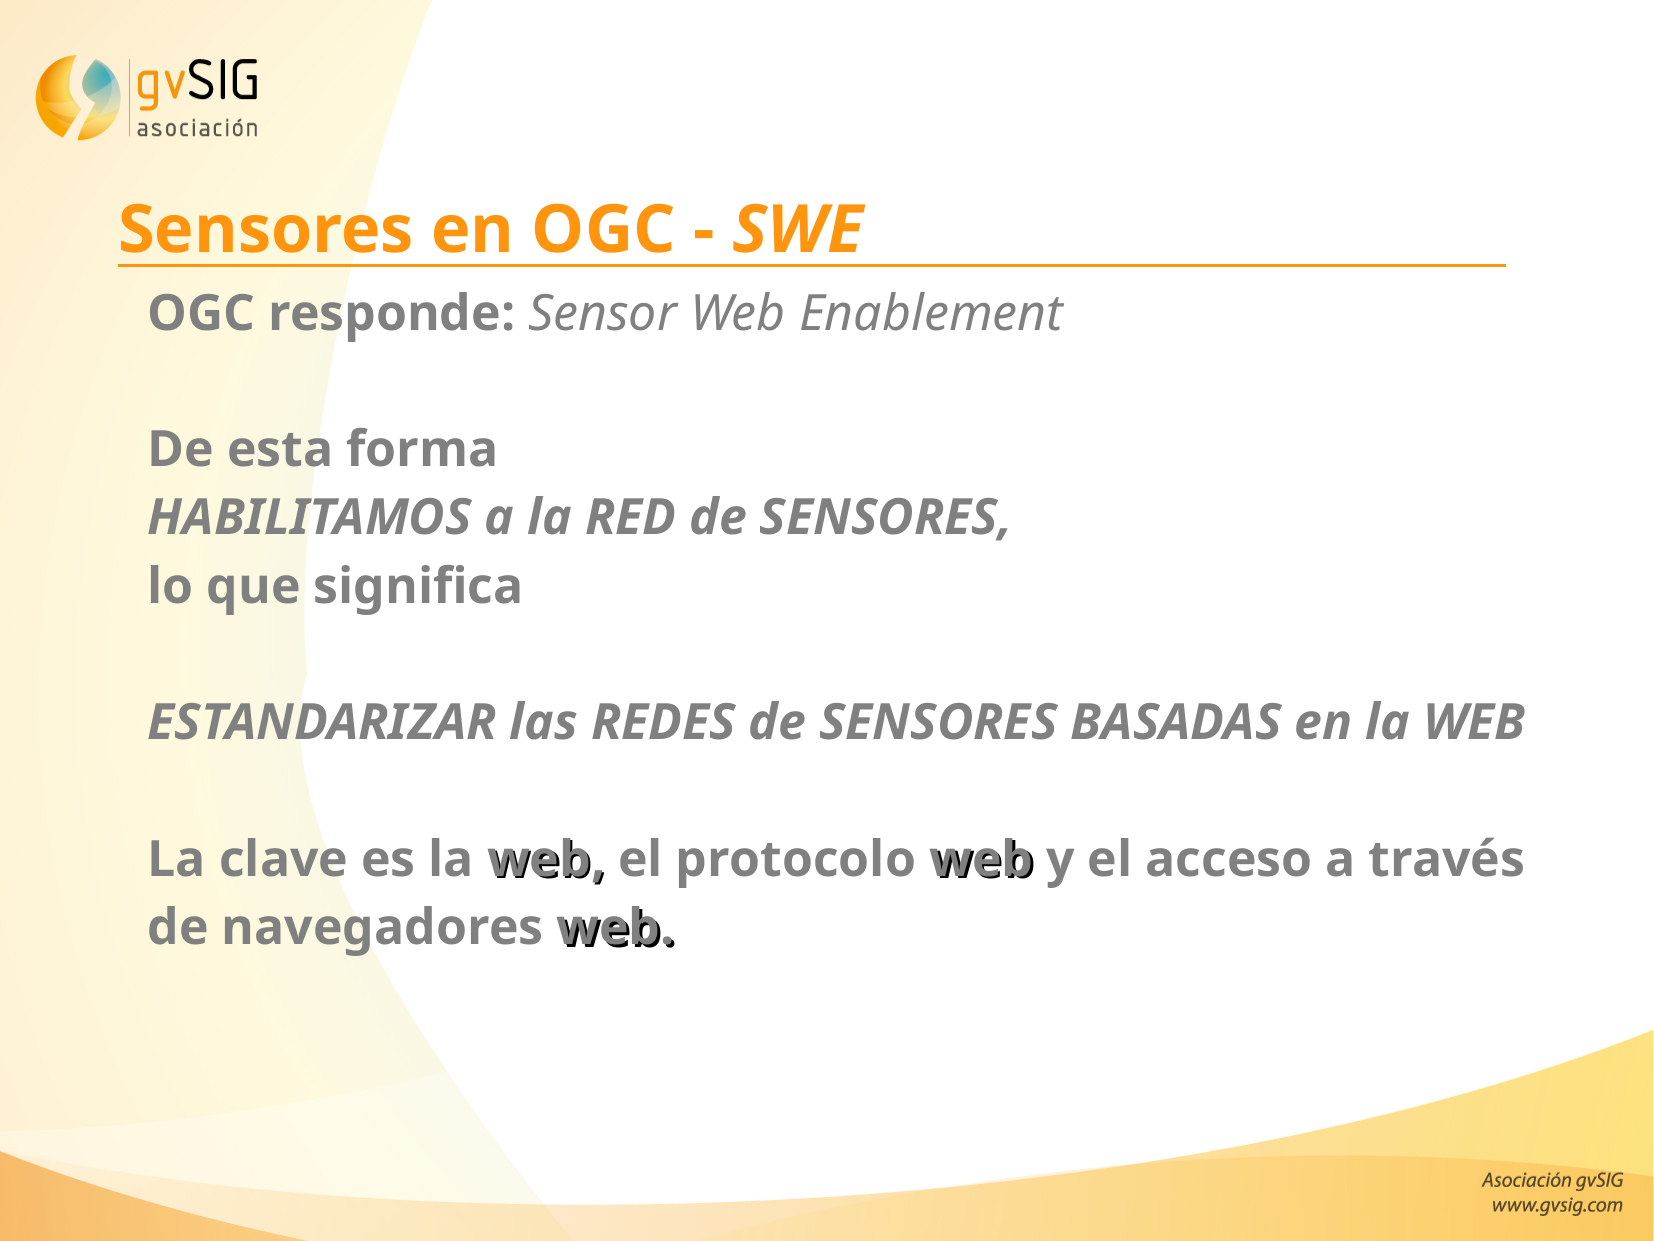

# Sensores en OGC - SWE
OGC responde: Sensor Web Enablement
De esta forma
HABILITAMOS a la RED de SENSORES,
lo que significa
ESTANDARIZAR las REDES de SENSORES BASADAS en la WEB
La clave es la web, el protocolo web y el acceso a través de navegadores web.